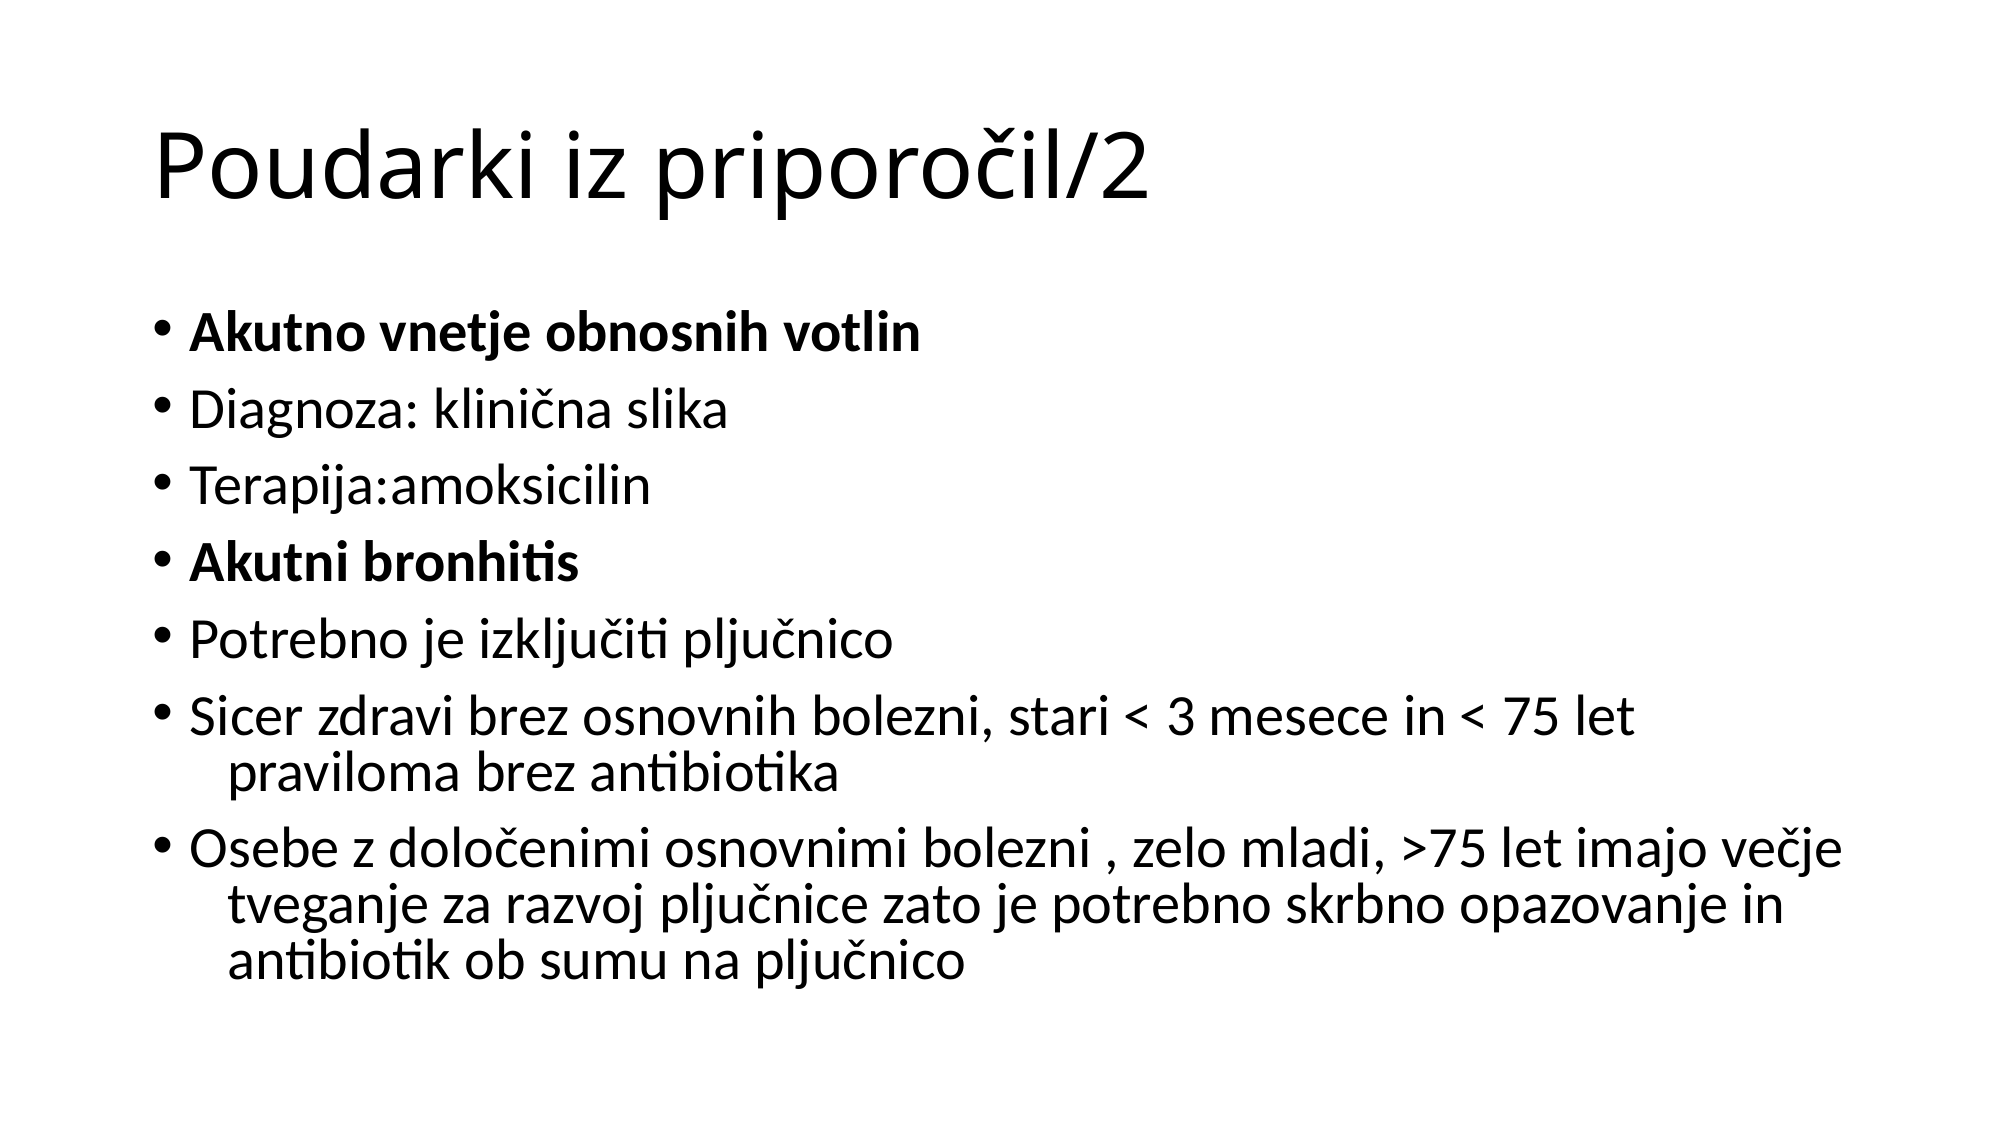

# Poudarki iz priporočil/2
Akutno vnetje obnosnih votlin
Diagnoza: klinična slika
Terapija:amoksicilin
Akutni bronhitis
Potrebno je izključiti pljučnico
Sicer zdravi brez osnovnih bolezni, stari < 3 mesece in < 75 let praviloma brez antibiotika
Osebe z določenimi osnovnimi bolezni , zelo mladi, >75 let imajo večje tveganje za razvoj pljučnice zato je potrebno skrbno opazovanje in antibiotik ob sumu na pljučnico